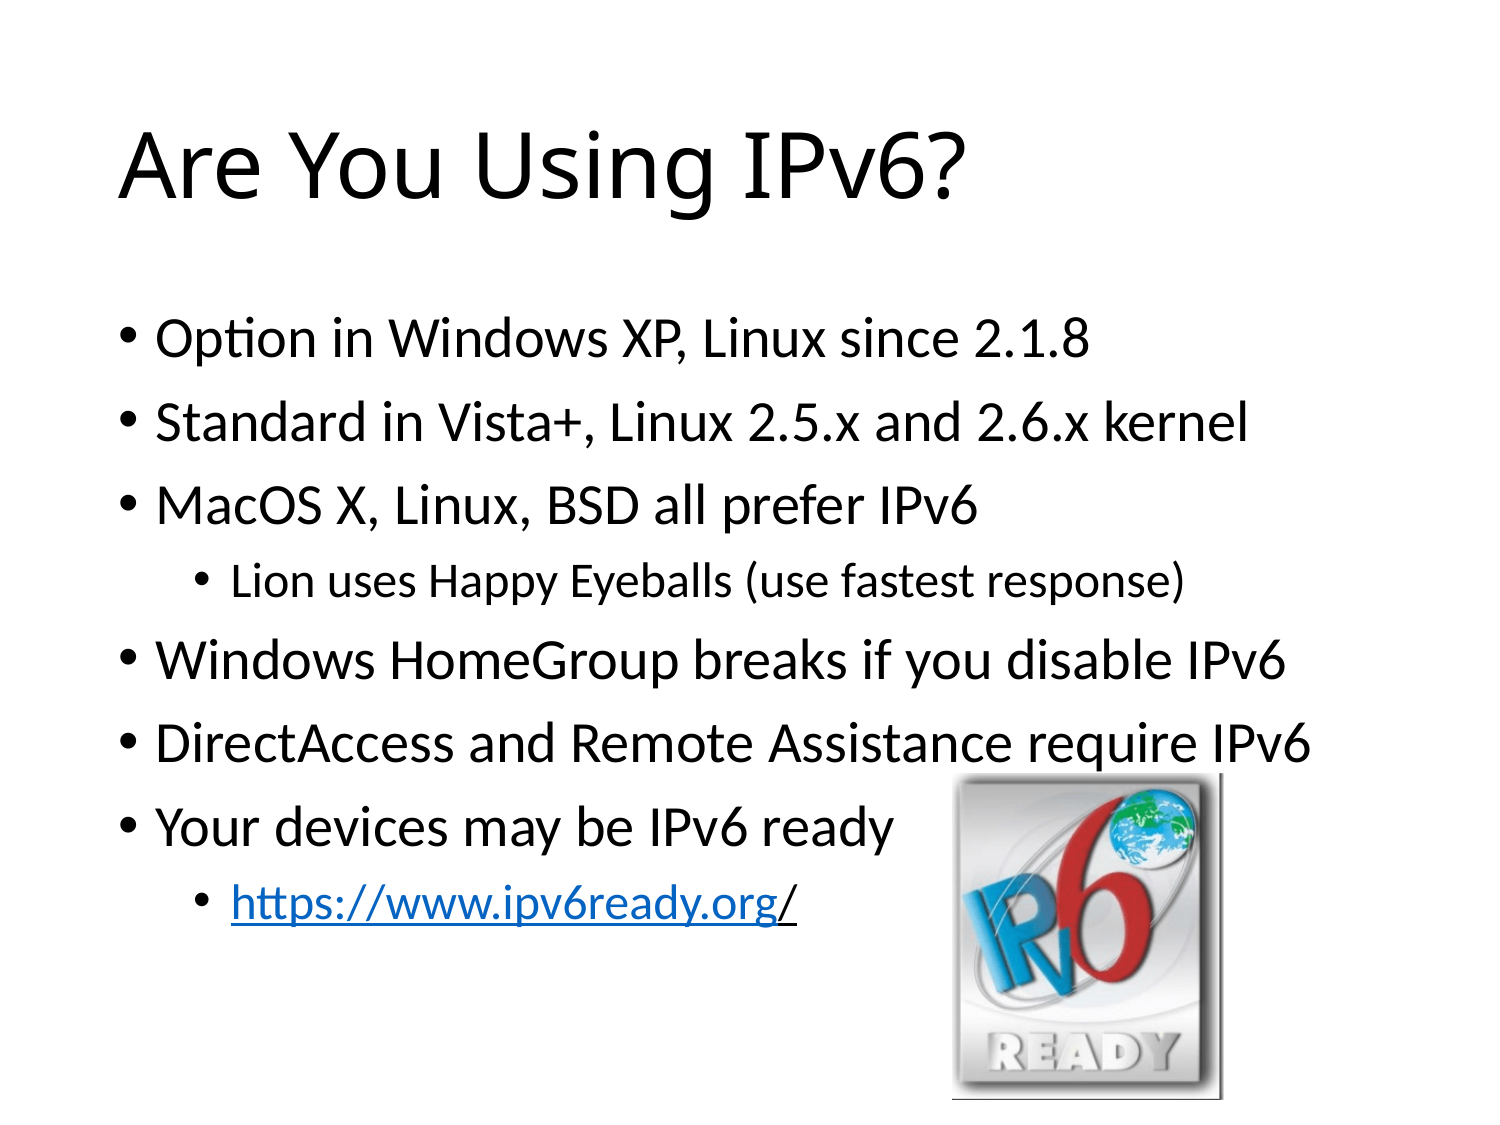

# Are You Using IPv6?
Option in Windows XP, Linux since 2.1.8
Standard in Vista+, Linux 2.5.x and 2.6.x kernel
MacOS X, Linux, BSD all prefer IPv6
Lion uses Happy Eyeballs (use fastest response)
Windows HomeGroup breaks if you disable IPv6
DirectAccess and Remote Assistance require IPv6
Your devices may be IPv6 ready
https://www.ipv6ready.org/